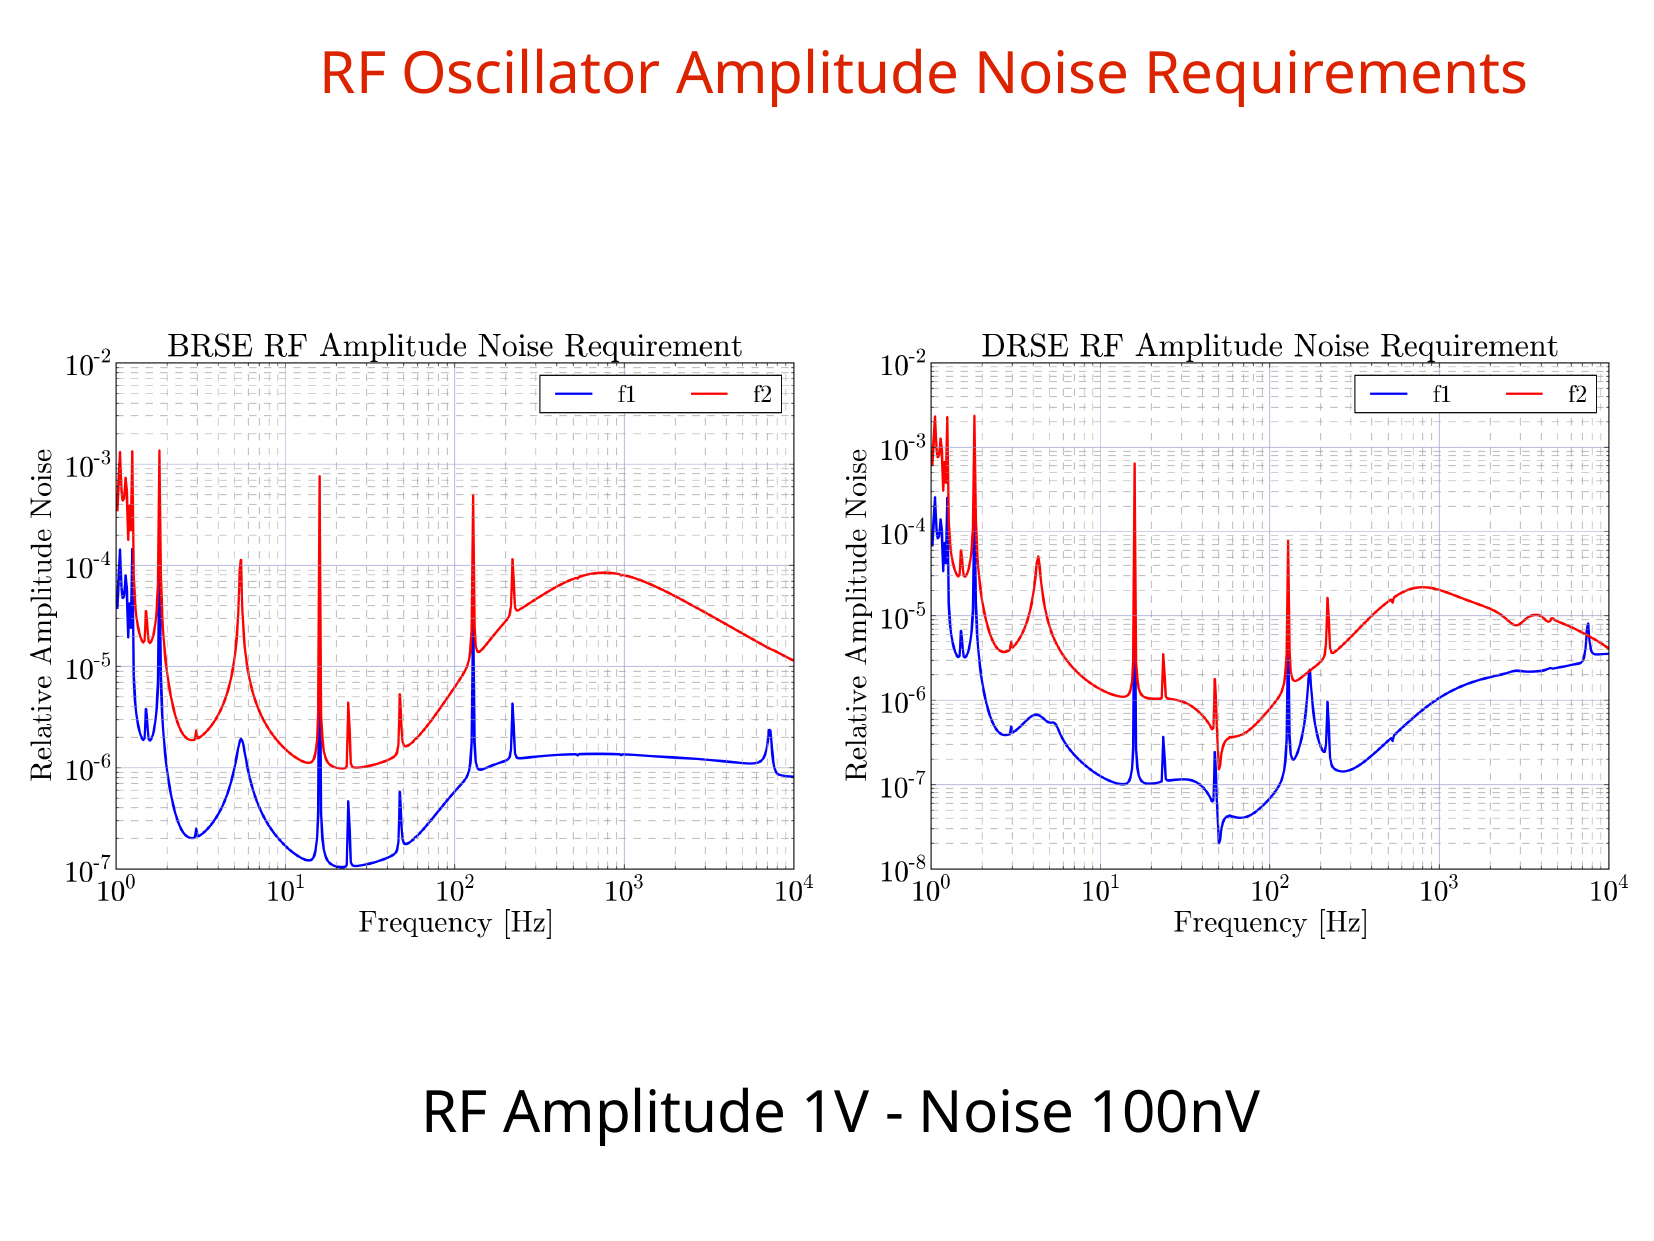

RF Oscillator Amplitude Noise Requirements
RF Amplitude 1V - Noise 100nV